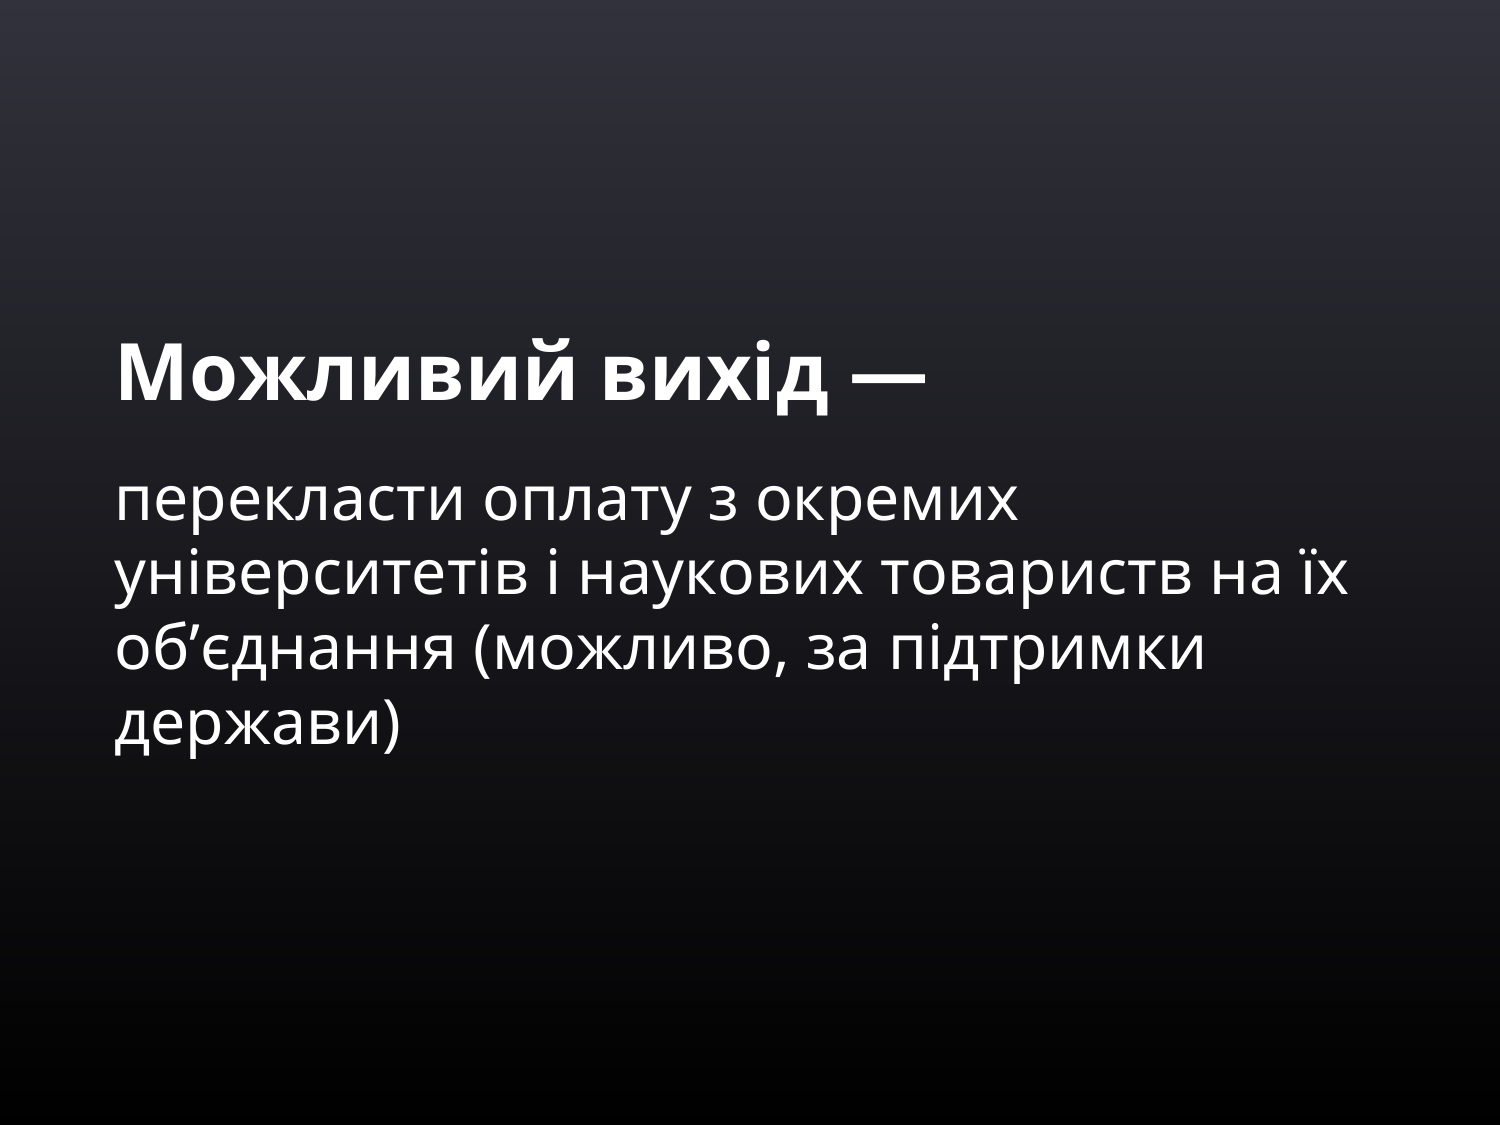

Можливий вихід —
# перекласти оплату з окремих університетів і наукових товариств на їх об’єднання (можливо, за підтримки держави)